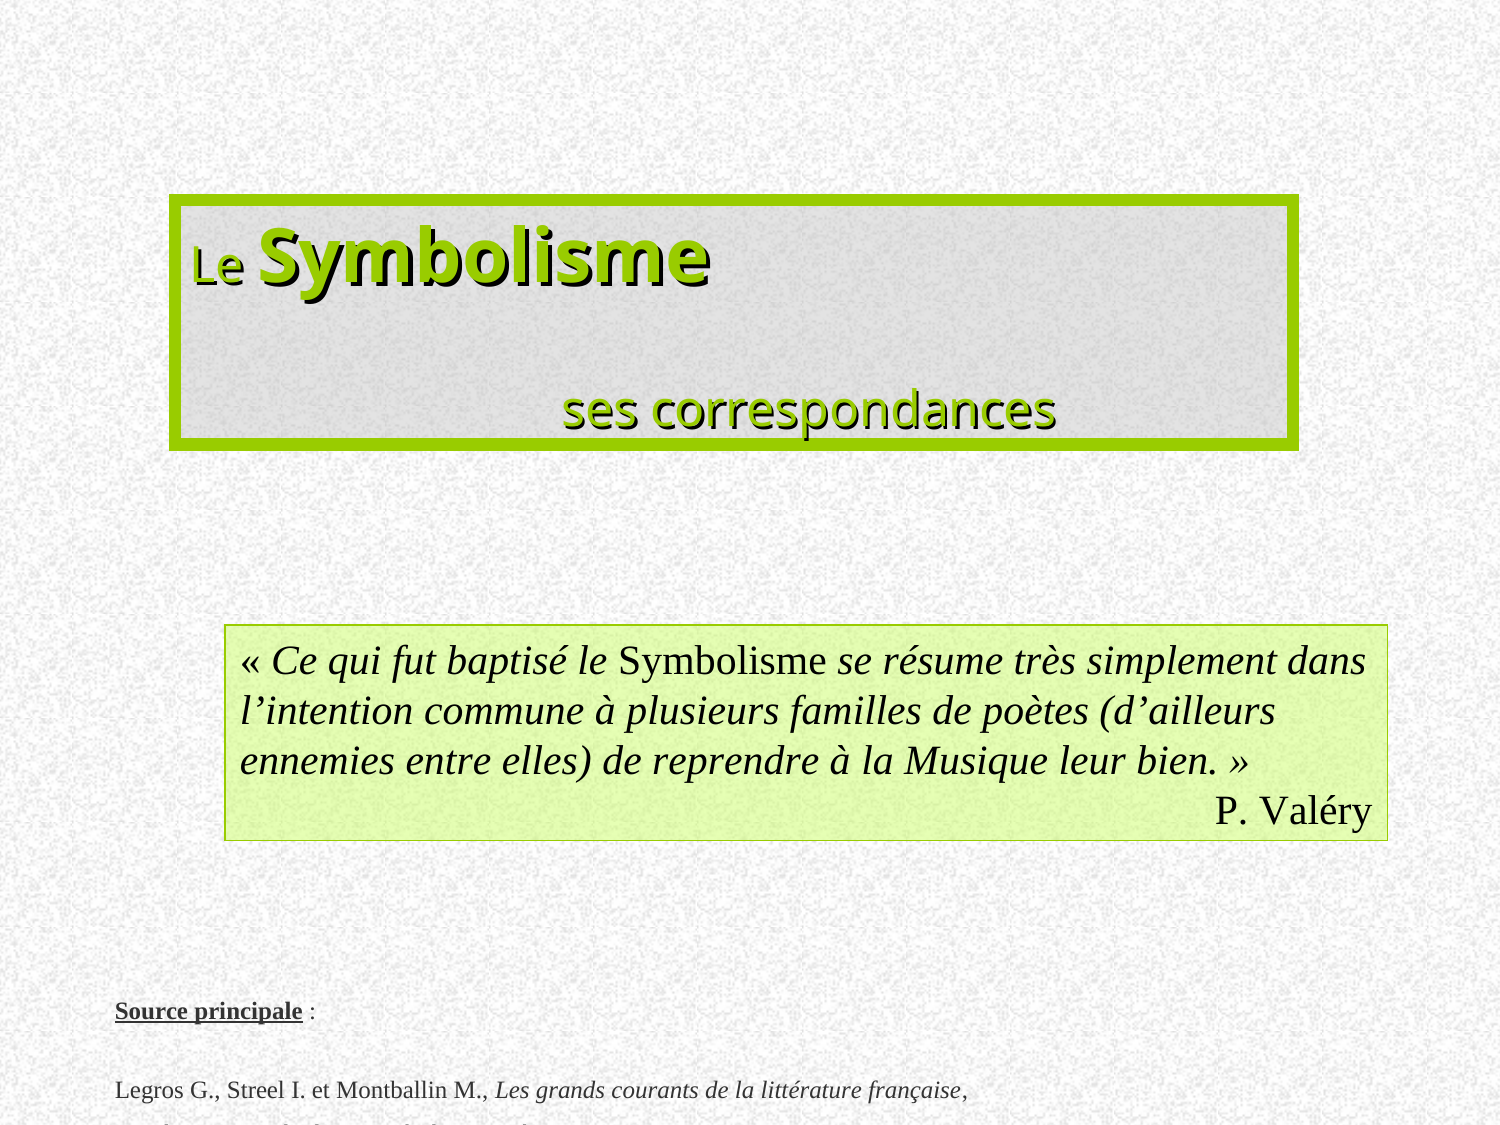

Le Symbolisme
	ses correspondances
« Ce qui fut baptisé le Symbolisme se résume très simplement dans l’intention commune à plusieurs familles de poètes (d’ailleurs ennemies entre elles) de reprendre à la Musique leur bien. »
P. Valéry
Source principale :
Legros G., Streel I. et Montballin M., Les grands courants de la littérature française,
Actualquarto, SA Ed. Altiora Averbode, 2003. isbn : 90-317-1970-6